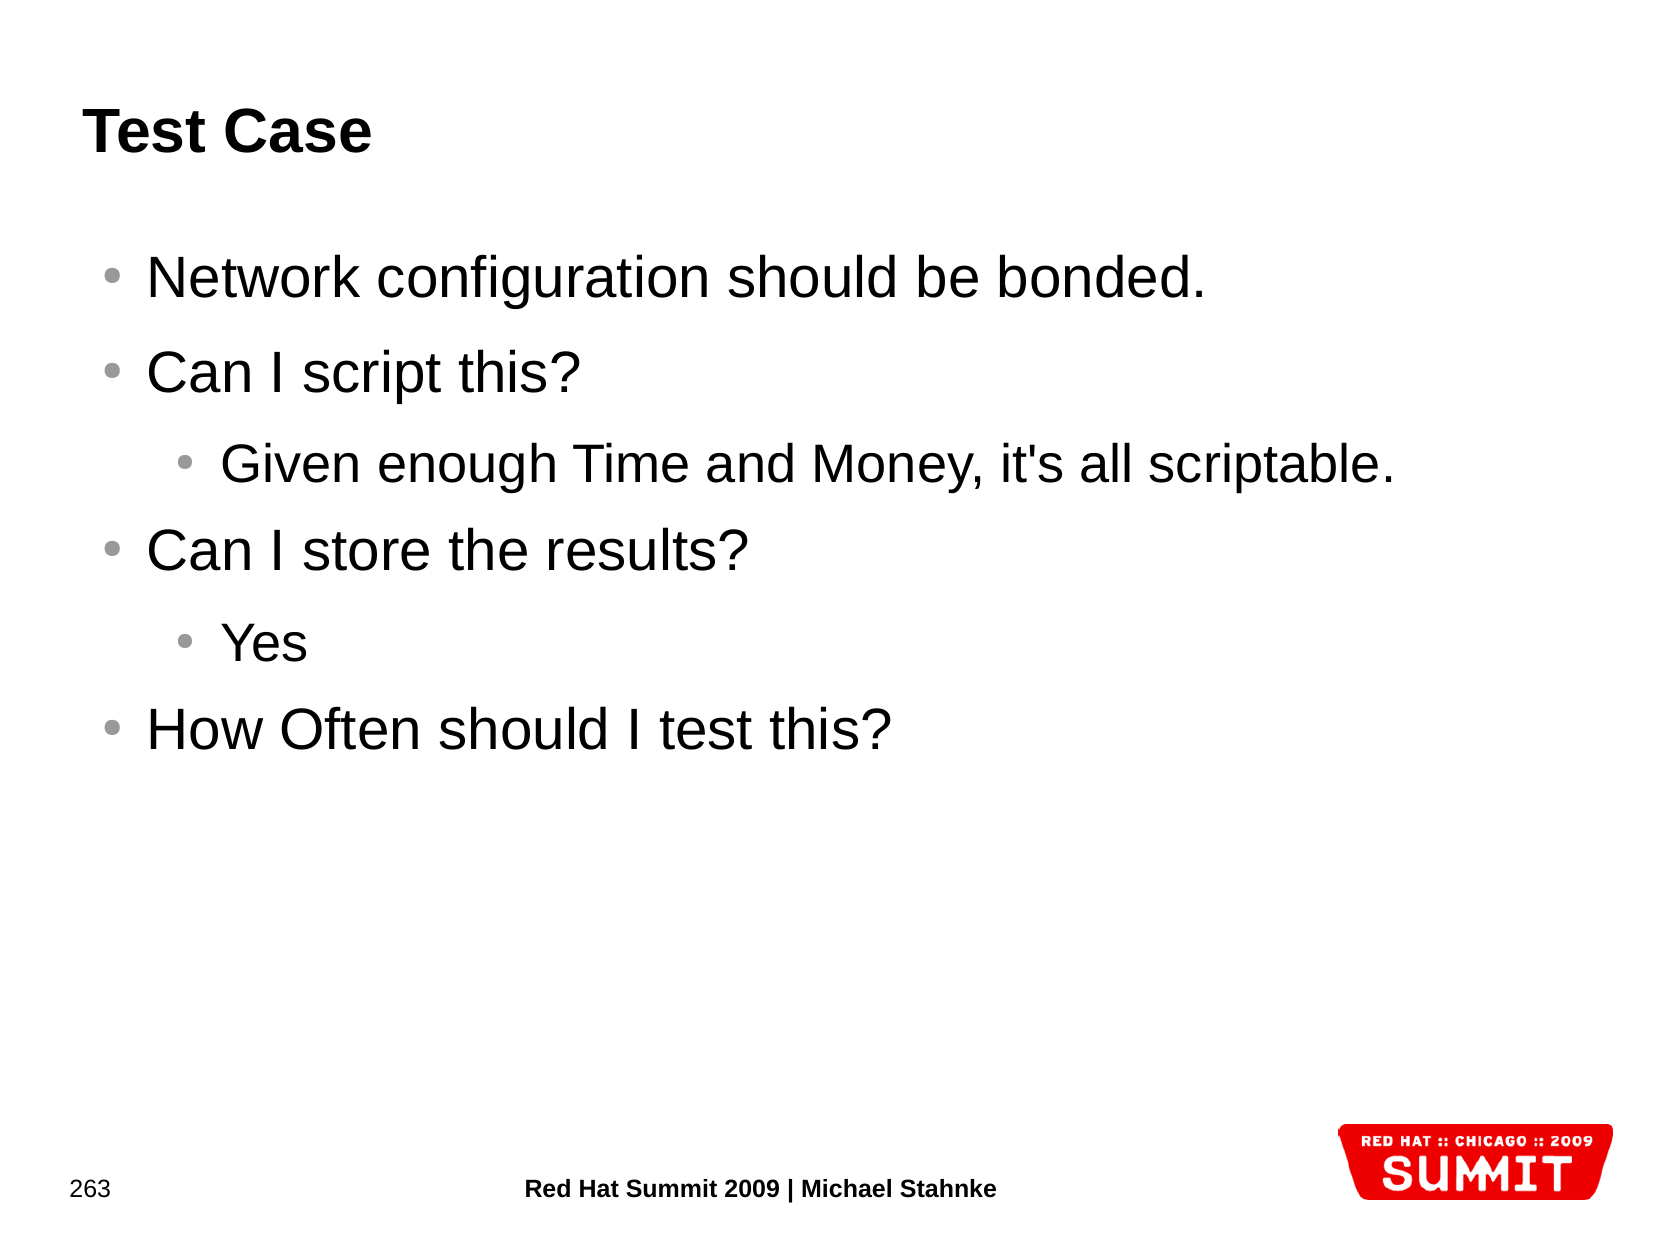

# Test Case
Network configuration should be bonded.
Can I script this?
Given enough Time and Money, it's all scriptable.
Can I store the results?
Yes
How Often should I test this?